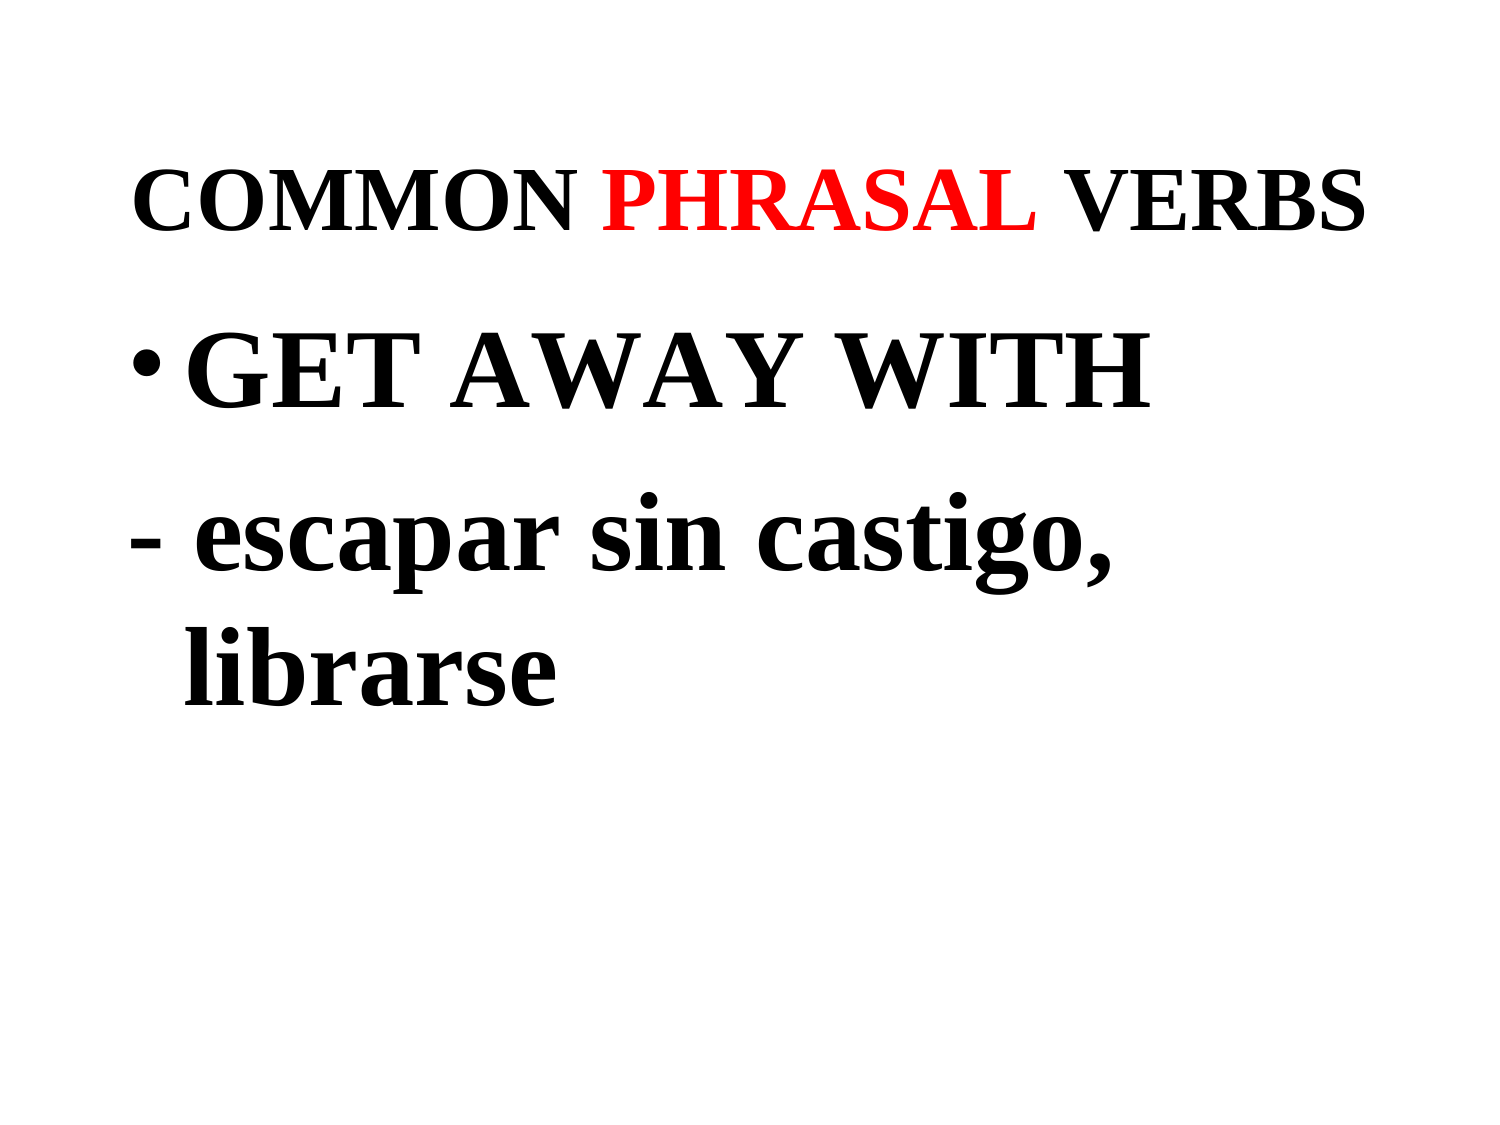

# COMMON PHRASAL VERBS
GET AWAY WITH
- escapar sin castigo, librarse